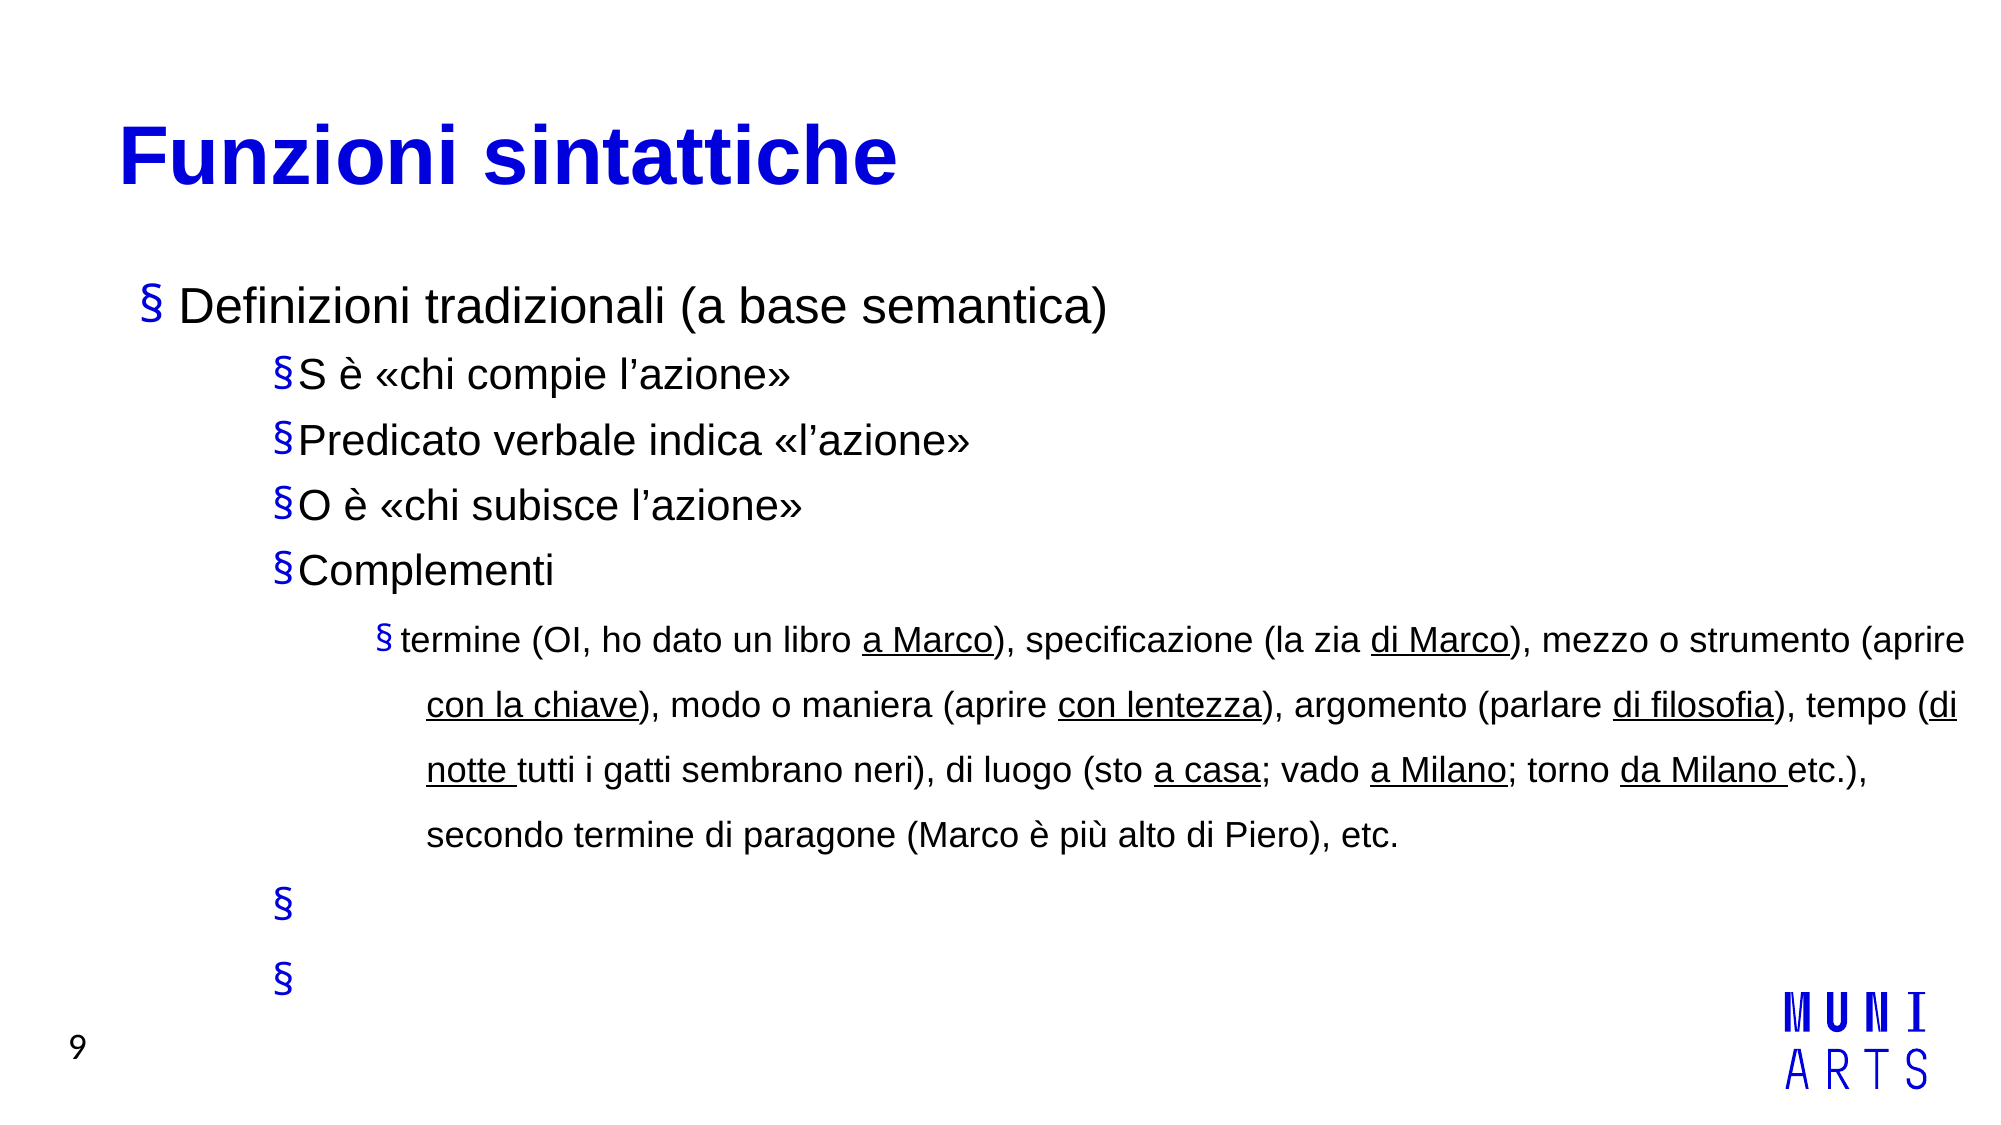

# Funzioni sintattiche
 Definizioni tradizionali (a base semantica)
S è «chi compie l’azione»
Predicato verbale indica «l’azione»
O è «chi subisce l’azione»
Complementi
termine (OI, ho dato un libro a Marco), specificazione (la zia di Marco), mezzo o strumento (aprire con la chiave), modo o maniera (aprire con lentezza), argomento (parlare di filosofia), tempo (di notte tutti i gatti sembrano neri), di luogo (sto a casa; vado a Milano; torno da Milano etc.), secondo termine di paragone (Marco è più alto di Piero), etc.
9